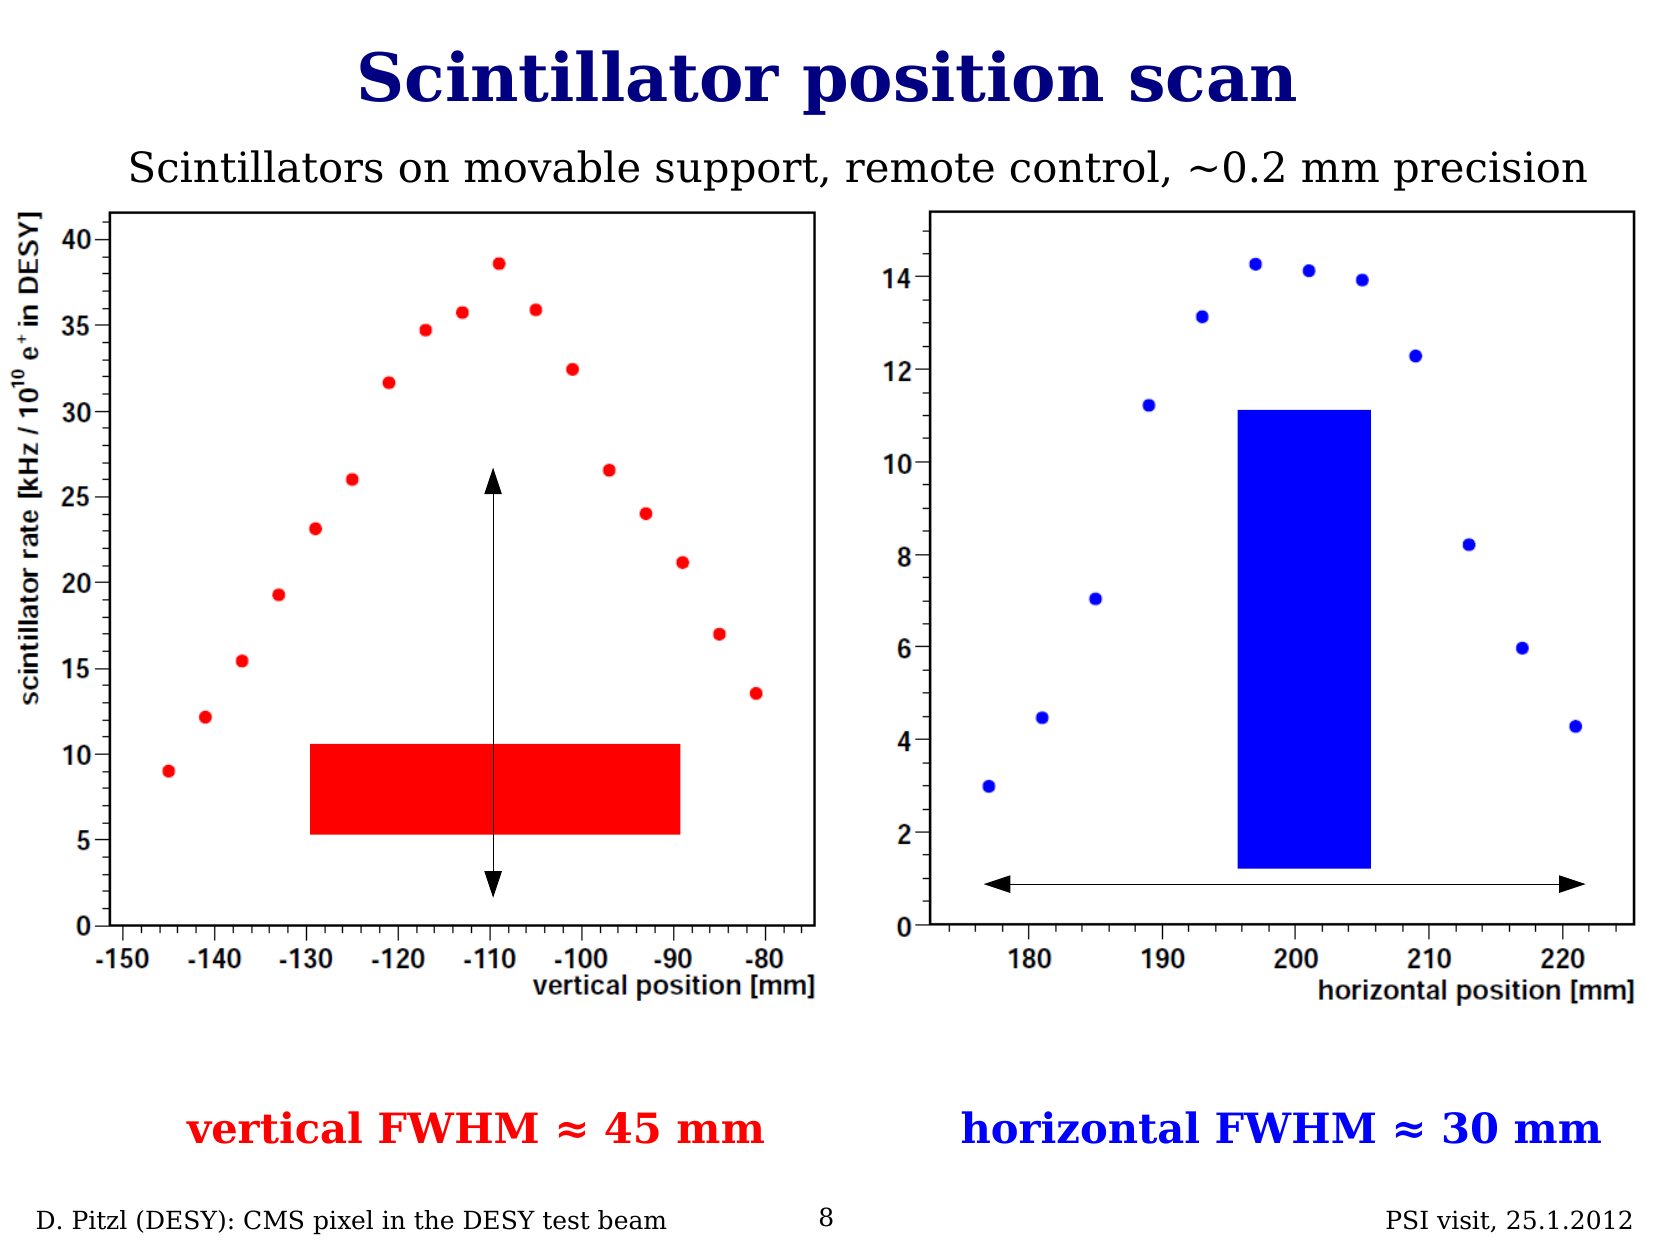

# Scintillator position scan
Scintillators on movable support, remote control, ~0.2 mm precision
vertical FWHM ≈ 45 mm
horizontal FWHM ≈ 30 mm